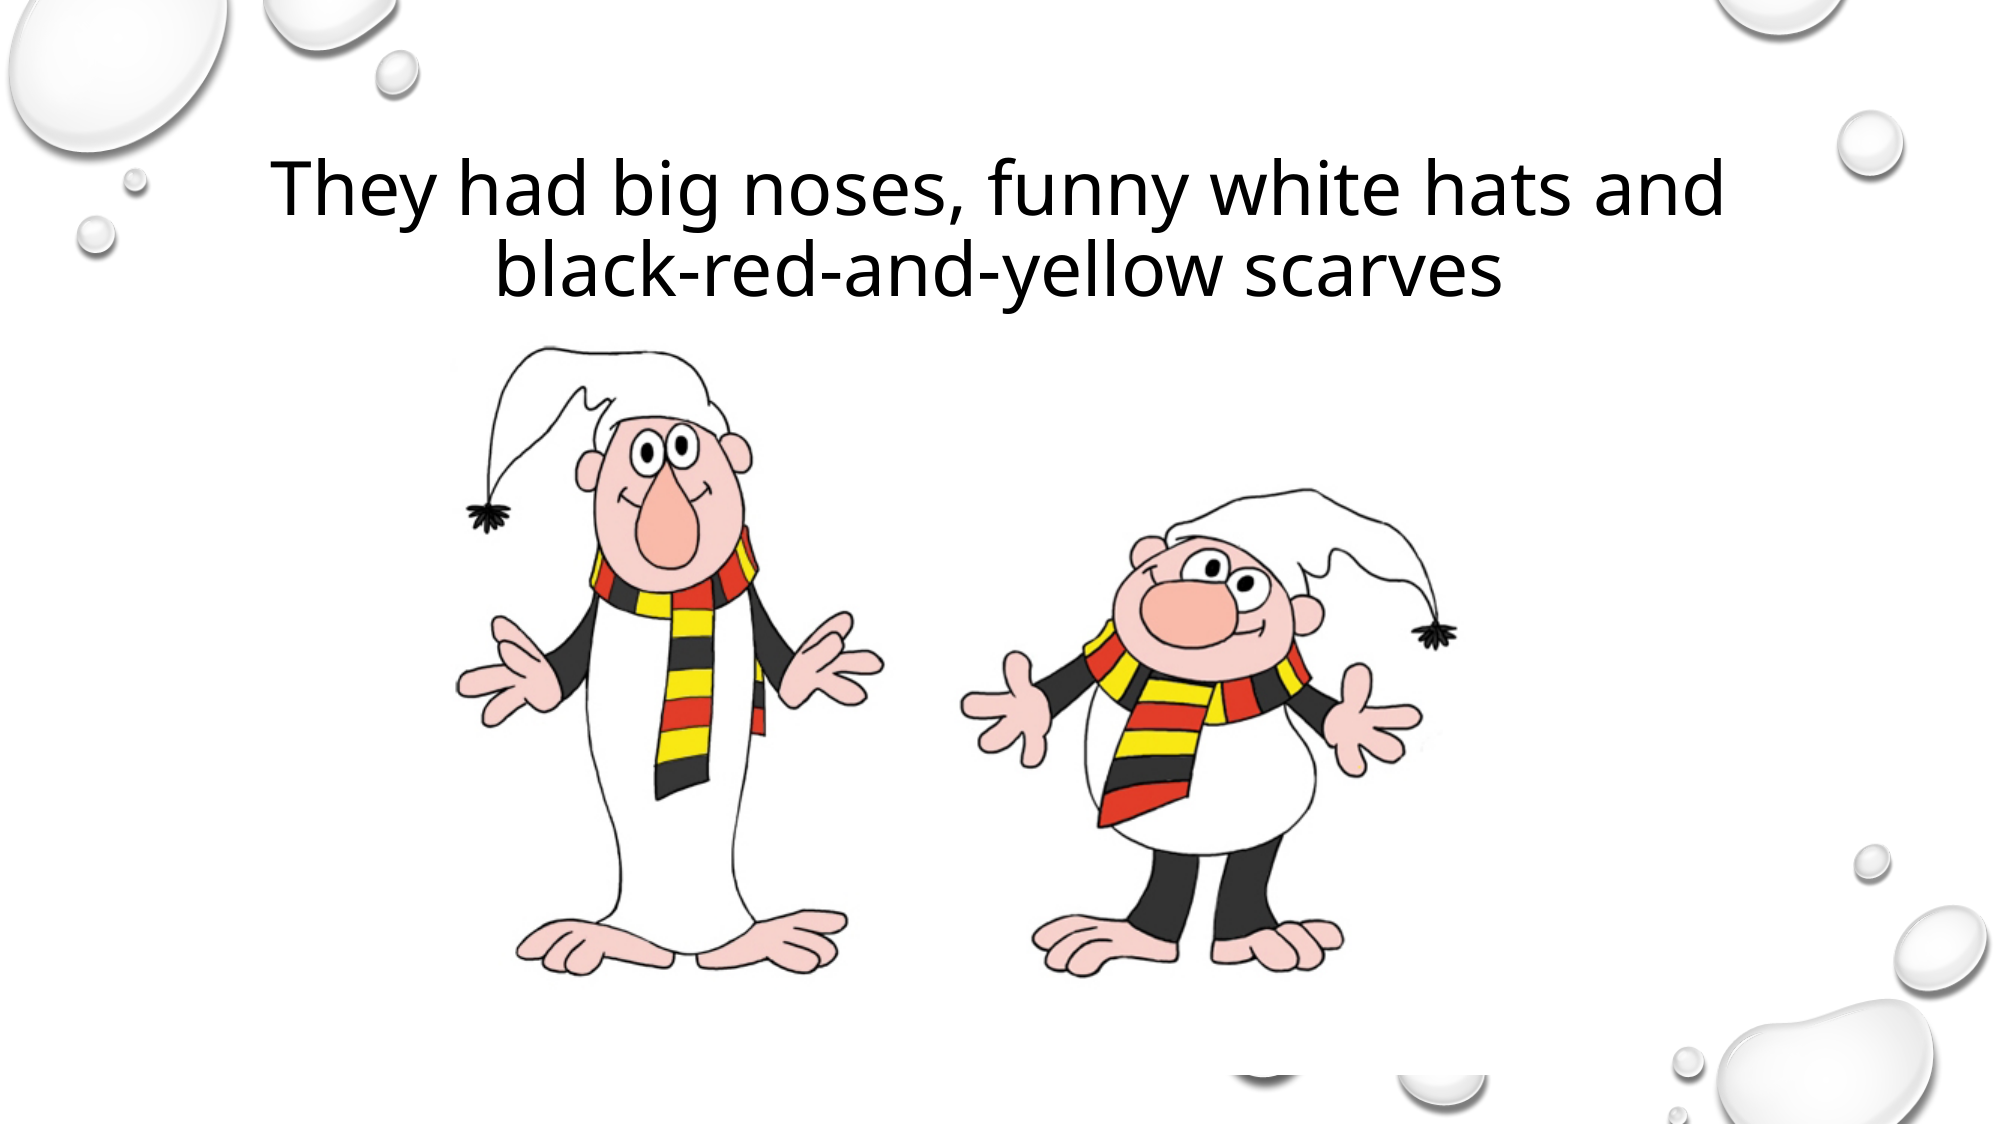

They had big noses, funny white hats and black-red-and-yellow scarves